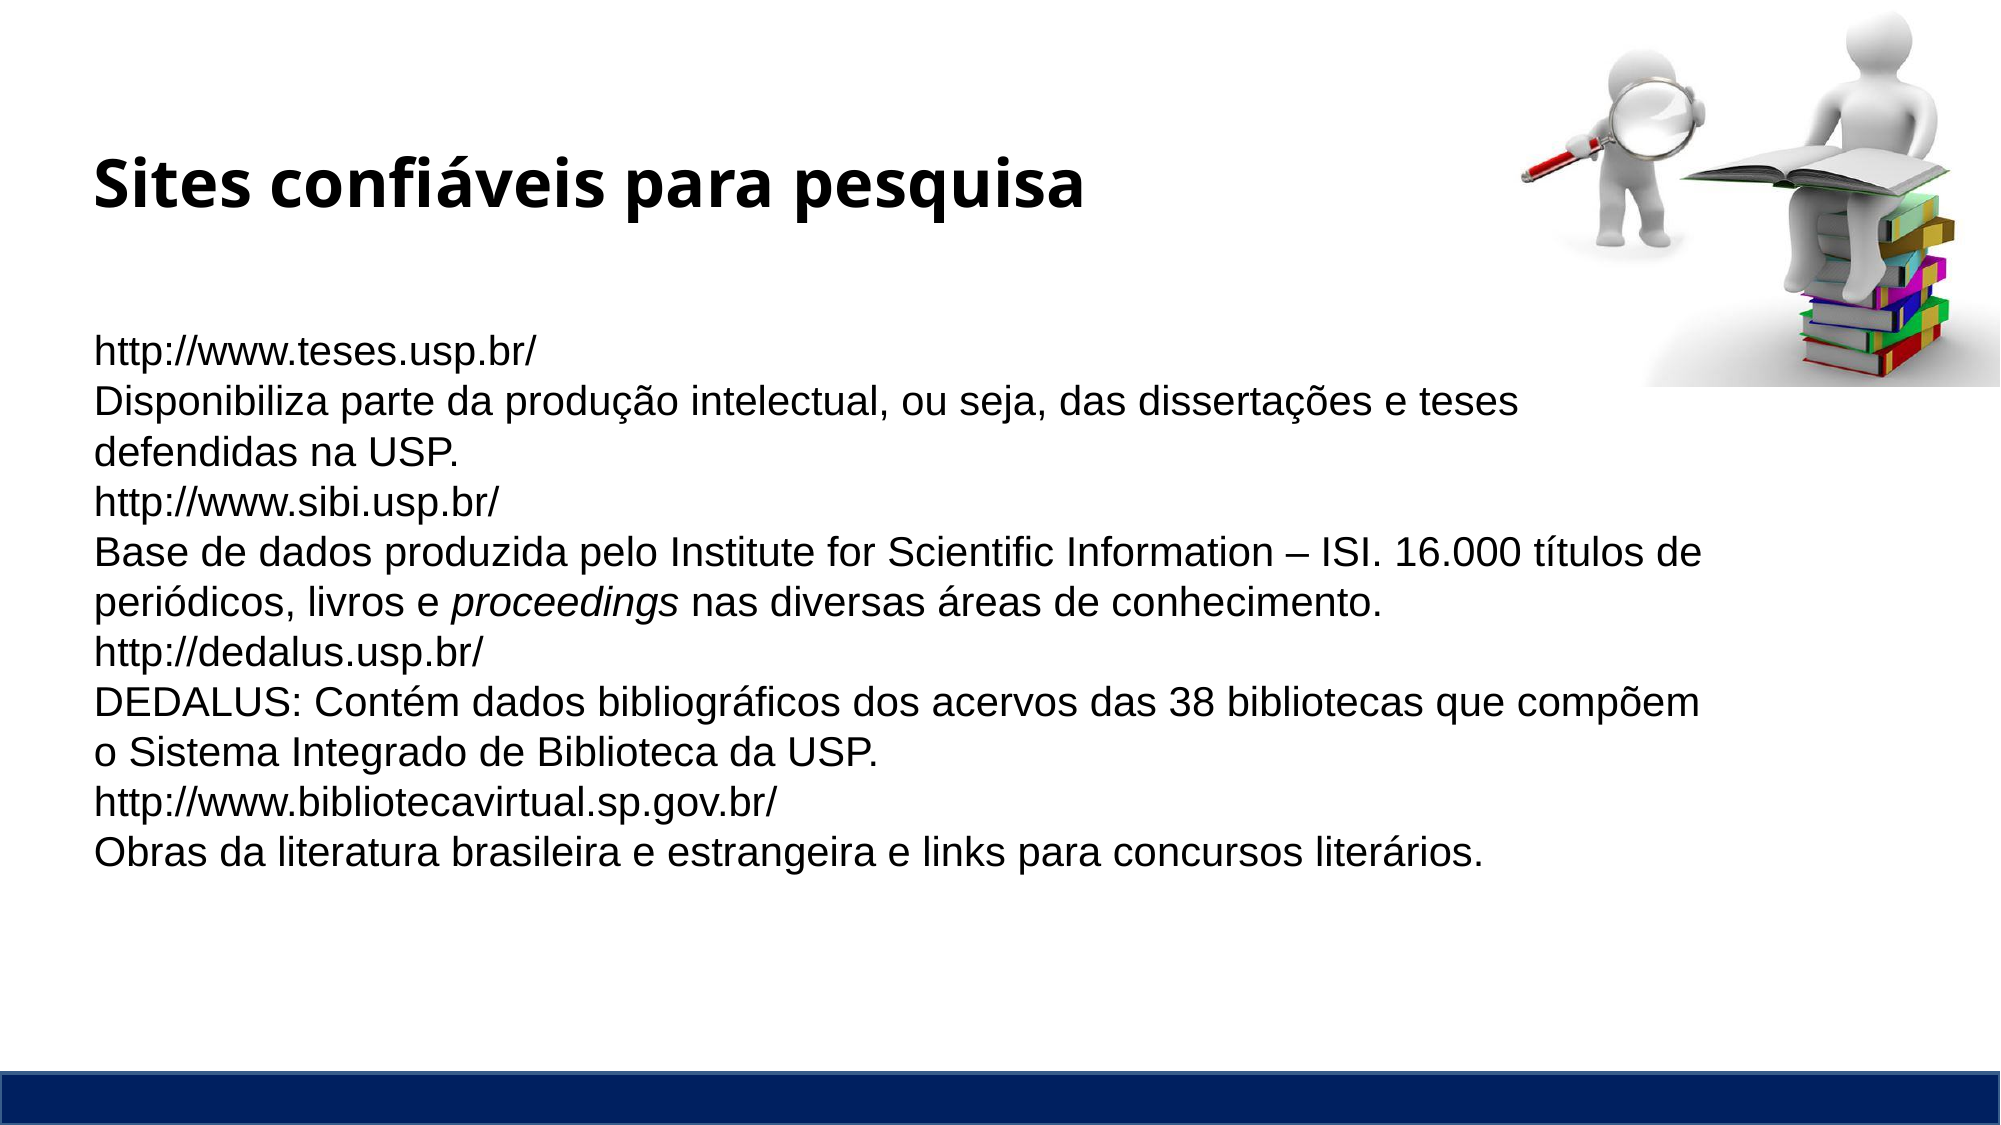

Sites confiáveis para pesquisa
http://www.teses.usp.br/
Disponibiliza parte da produção intelectual, ou seja, das dissertações e teses defendidas na USP.
http://www.sibi.usp.br/
Base de dados produzida pelo Institute for Scientific Information – ISI. 16.000 títulos de periódicos, livros e proceedings nas diversas áreas de conhecimento.
http://dedalus.usp.br/
DEDALUS: Contém dados bibliográficos dos acervos das 38 bibliotecas que compõem o Sistema Integrado de Biblioteca da USP.
http://www.bibliotecavirtual.sp.gov.br/
Obras da literatura brasileira e estrangeira e links para concursos literários.